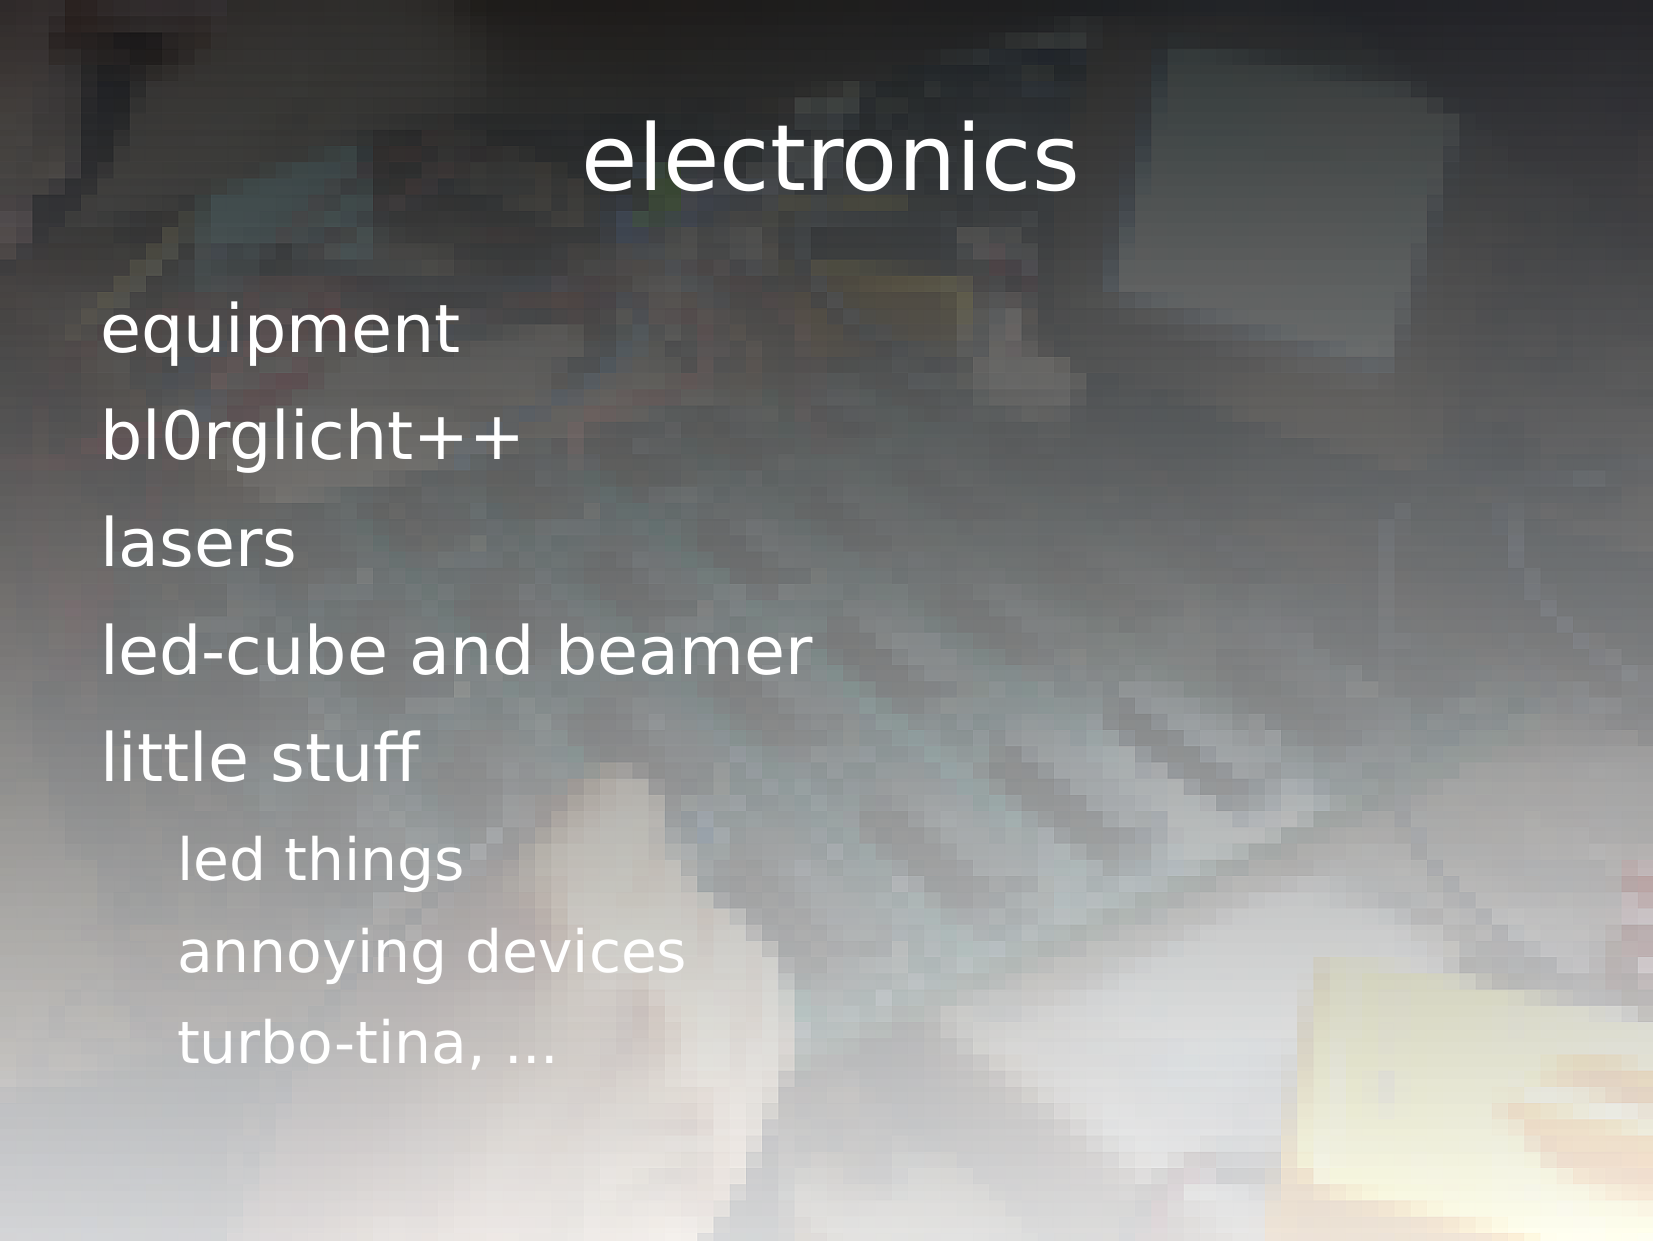

# electronics
equipment
bl0rglicht++
lasers
led-cube and beamer
little stuff
led things
annoying devices
turbo-tina, ...